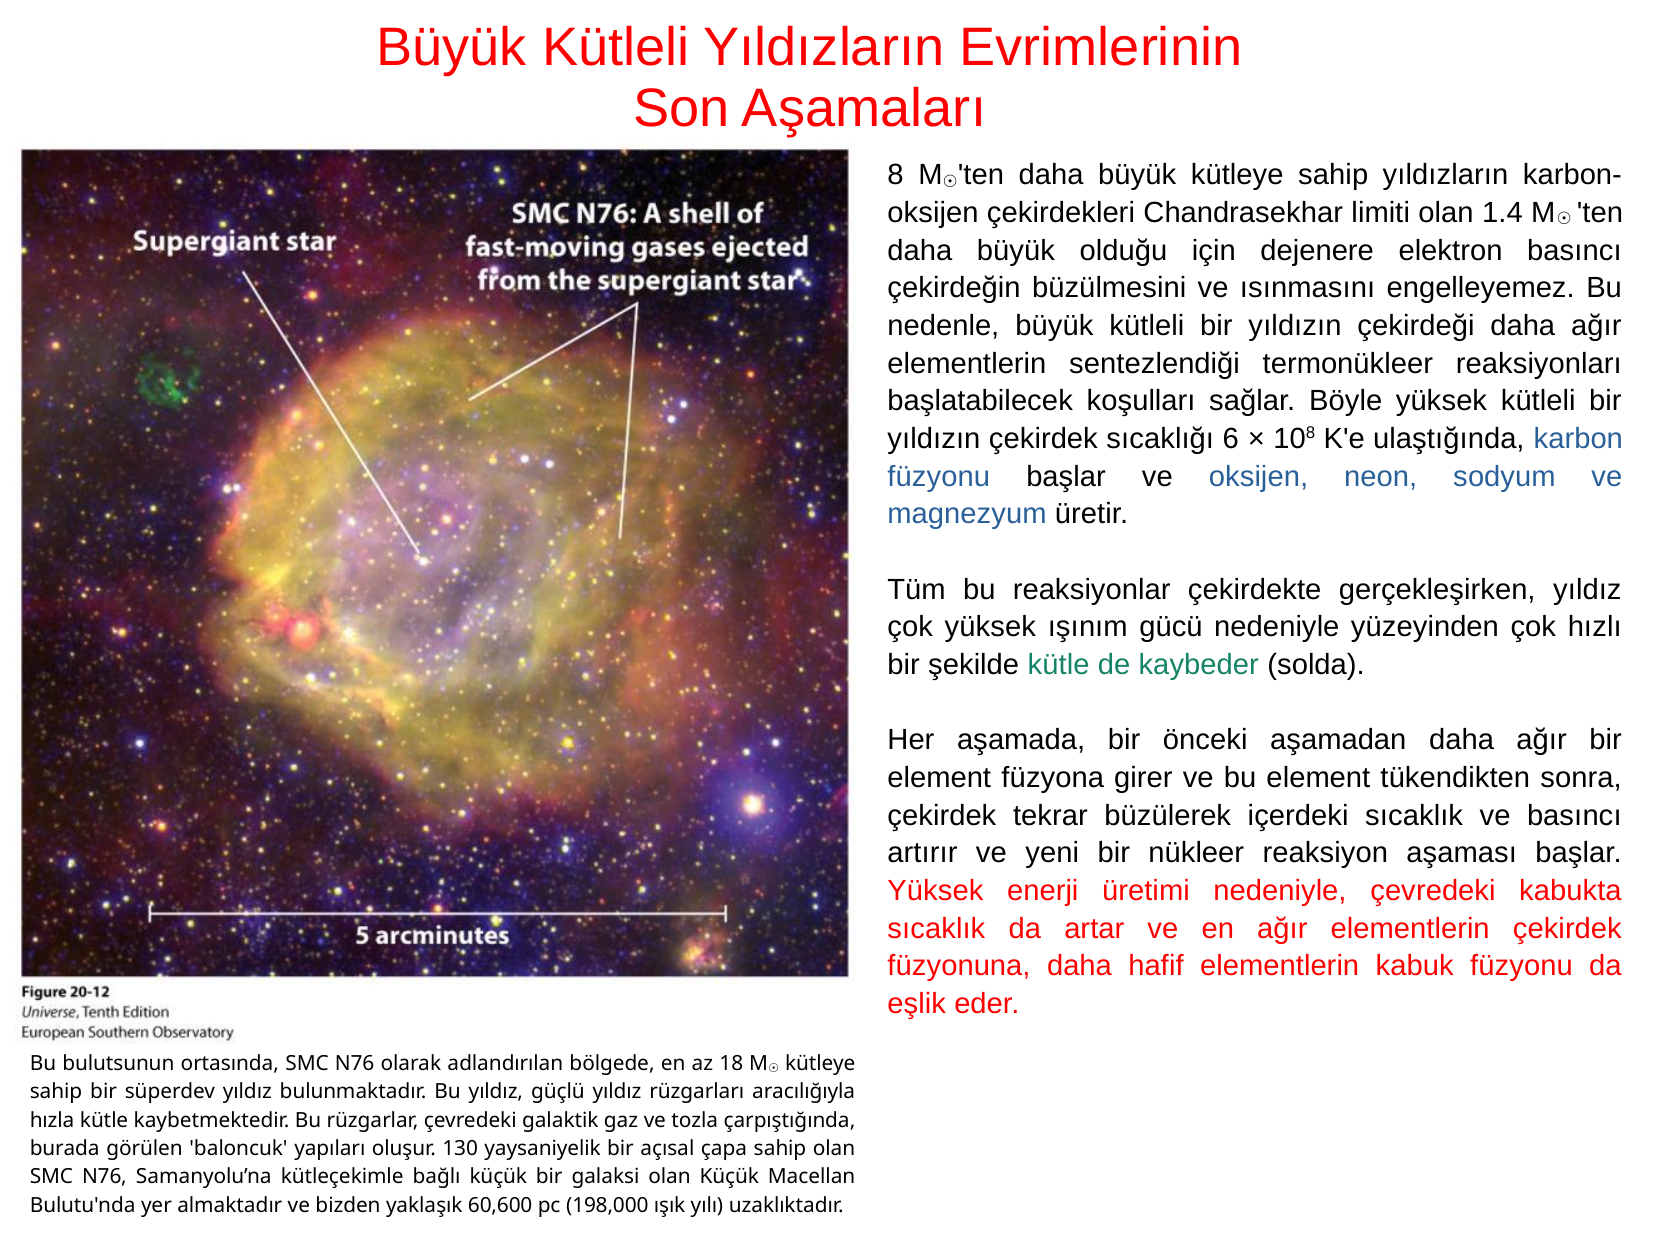

Büyük Kütleli Yıldızların Evrimlerinin Son Aşamaları
8 M☉'ten daha büyük kütleye sahip yıldızların karbon-oksijen çekirdekleri Chandrasekhar limiti olan 1.4 M☉ 'ten daha büyük olduğu için dejenere elektron basıncı çekirdeğin büzülmesini ve ısınmasını engelleyemez. Bu nedenle, büyük kütleli bir yıldızın çekirdeği daha ağır elementlerin sentezlendiği termonükleer reaksiyonları başlatabilecek koşulları sağlar. Böyle yüksek kütleli bir yıldızın çekirdek sıcaklığı 6 × 108 K'e ulaştığında, karbon füzyonu başlar ve oksijen, neon, sodyum ve magnezyum üretir.
Tüm bu reaksiyonlar çekirdekte gerçekleşirken, yıldız çok yüksek ışınım gücü nedeniyle yüzeyinden çok hızlı bir şekilde kütle de kaybeder (solda).
Her aşamada, bir önceki aşamadan daha ağır bir element füzyona girer ve bu element tükendikten sonra, çekirdek tekrar büzülerek içerdeki sıcaklık ve basıncı artırır ve yeni bir nükleer reaksiyon aşaması başlar. Yüksek enerji üretimi nedeniyle, çevredeki kabukta sıcaklık da artar ve en ağır elementlerin çekirdek füzyonuna, daha hafif elementlerin kabuk füzyonu da eşlik eder.
Bu bulutsunun ortasında, SMC N76 olarak adlandırılan bölgede, en az 18 M☉ kütleye sahip bir süperdev yıldız bulunmaktadır. Bu yıldız, güçlü yıldız rüzgarları aracılığıyla hızla kütle kaybetmektedir. Bu rüzgarlar, çevredeki galaktik gaz ve tozla çarpıştığında, burada görülen 'baloncuk' yapıları oluşur. 130 yaysaniyelik bir açısal çapa sahip olan SMC N76, Samanyolu’na kütleçekimle bağlı küçük bir galaksi olan Küçük Macellan Bulutu'nda yer almaktadır ve bizden yaklaşık 60,600 pc (198,000 ışık yılı) uzaklıktadır.